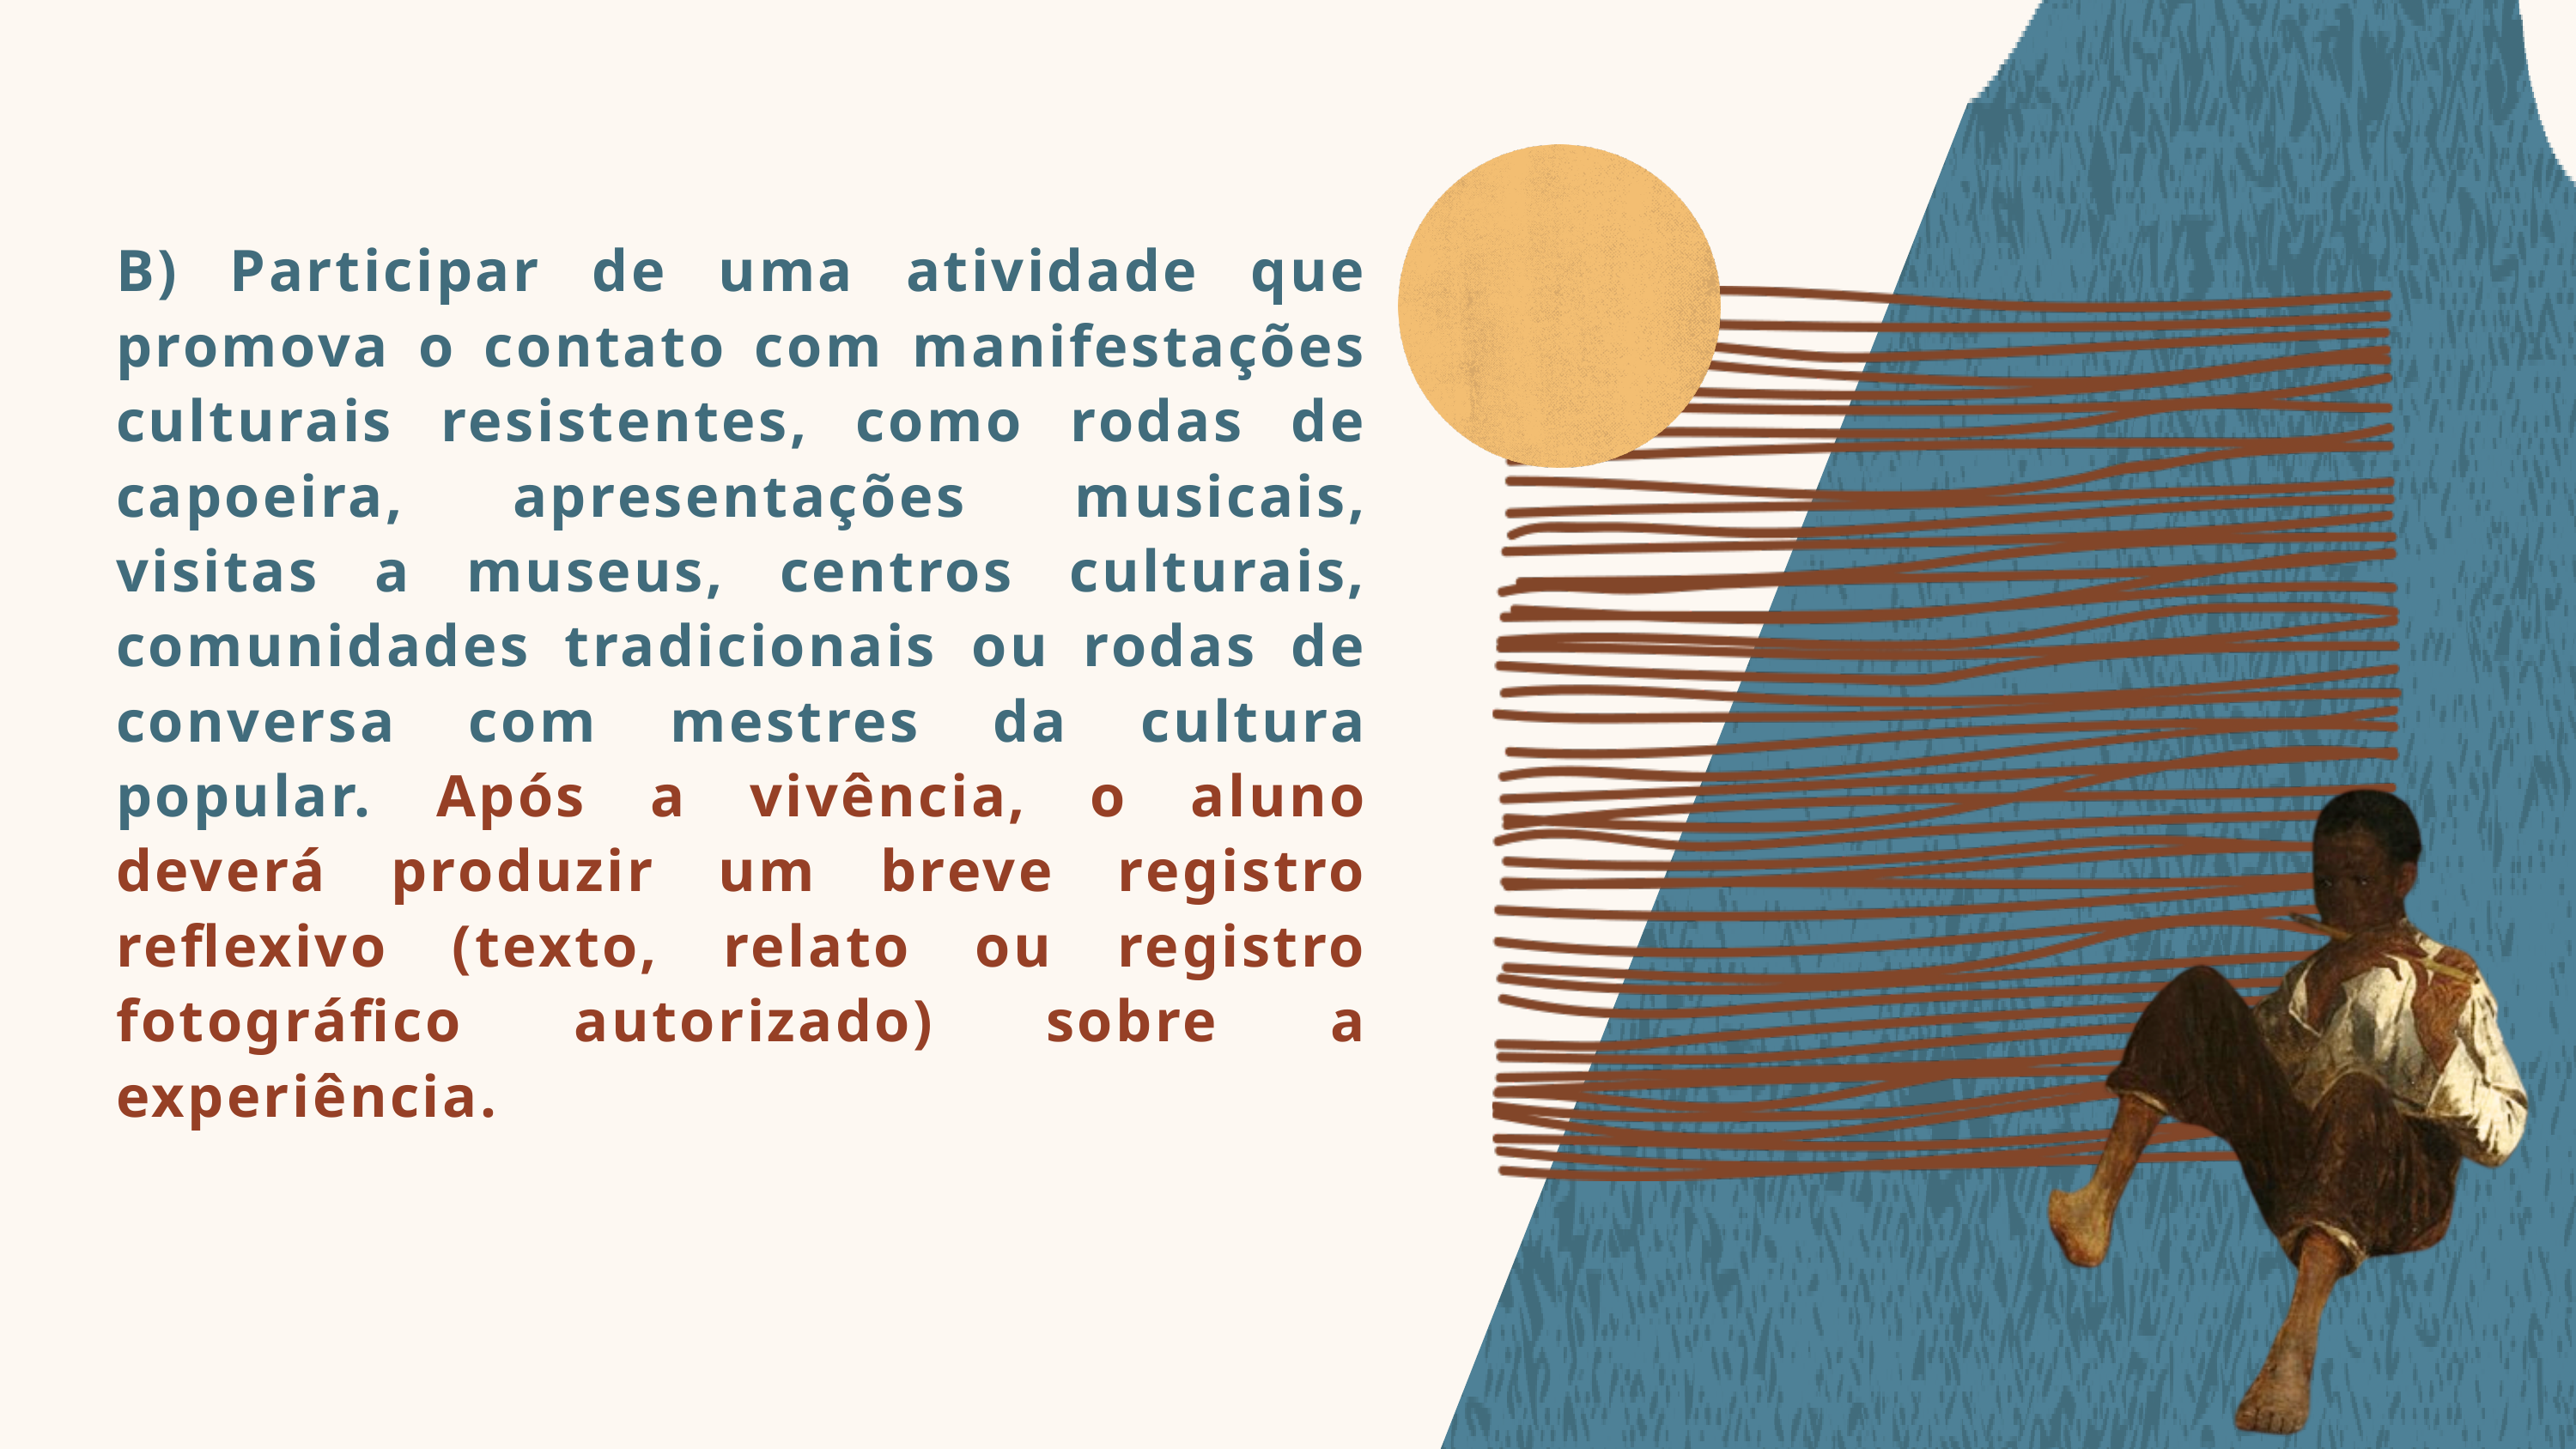

B) Participar de uma atividade que promova o contato com manifestações culturais resistentes, como rodas de capoeira, apresentações musicais, visitas a museus, centros culturais, comunidades tradicionais ou rodas de conversa com mestres da cultura popular. Após a vivência, o aluno deverá produzir um breve registro reflexivo (texto, relato ou registro fotográfico autorizado) sobre a experiência.